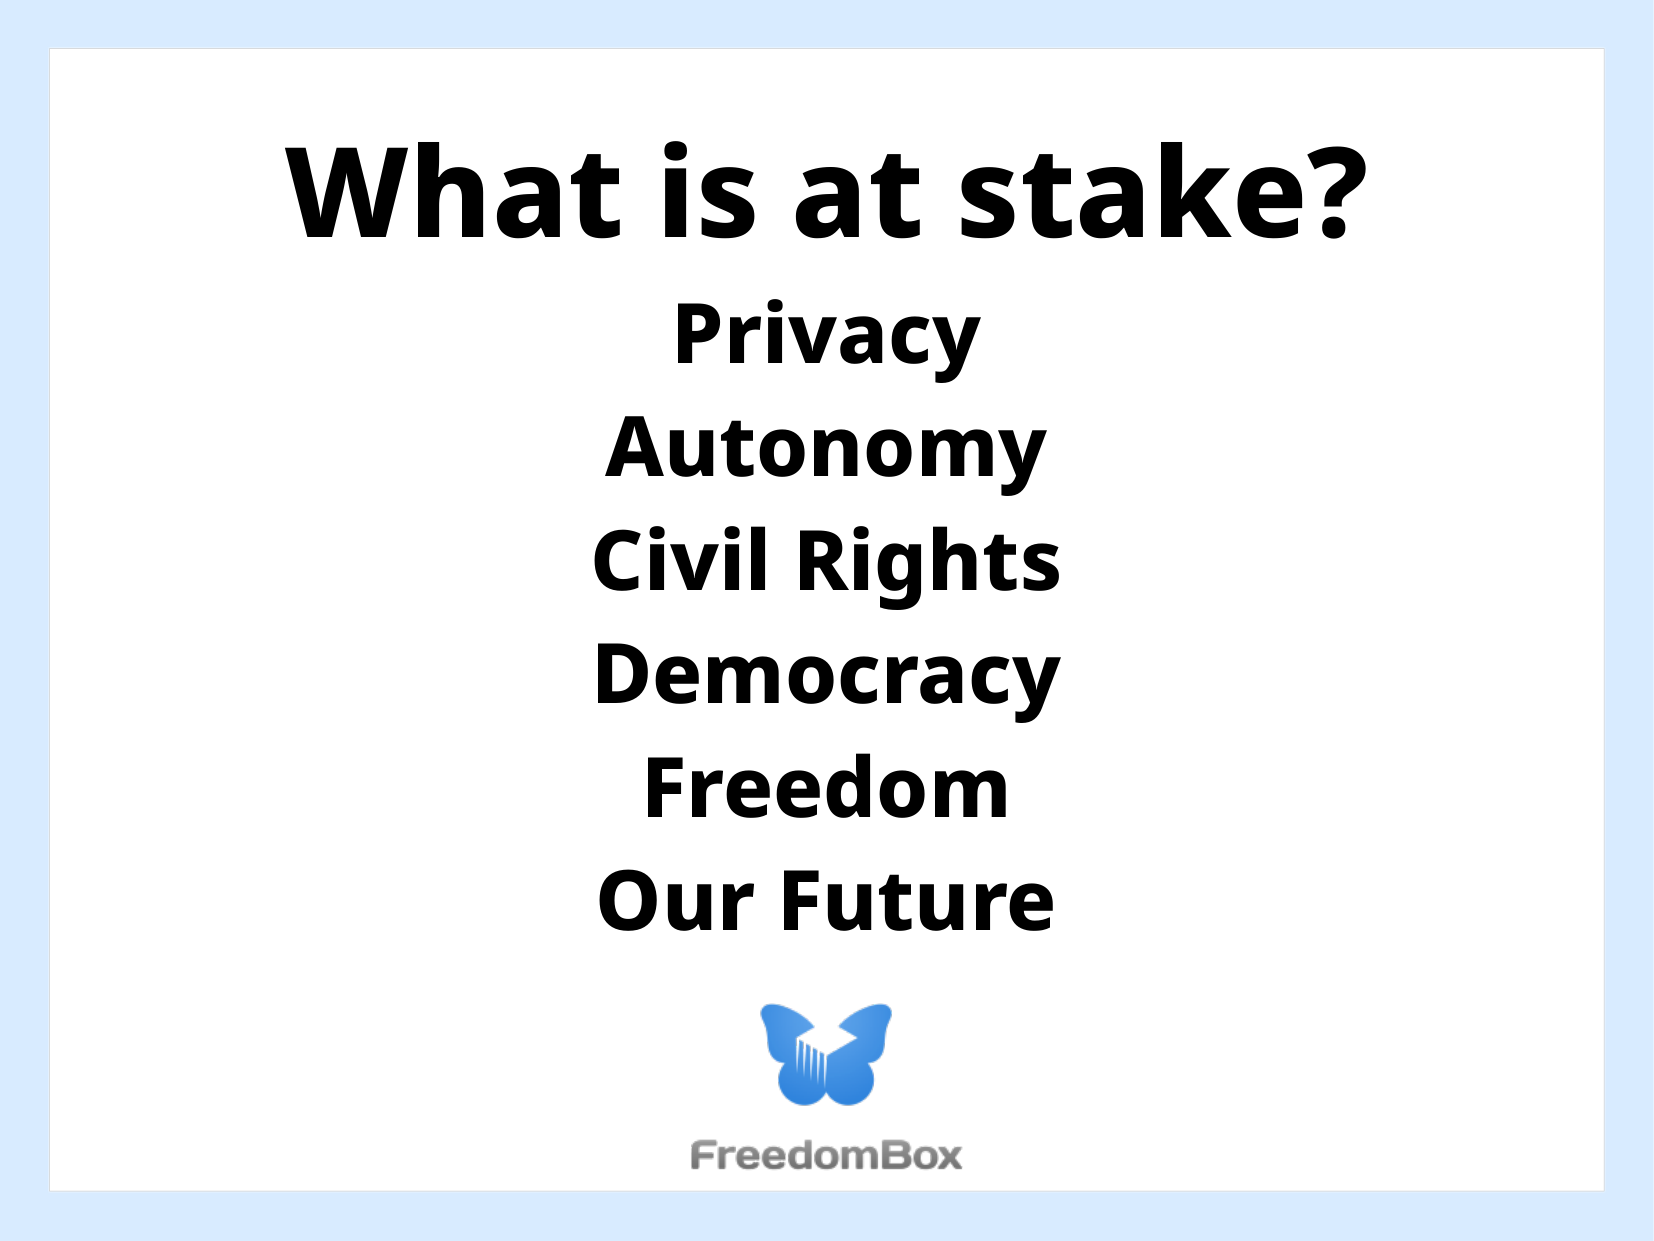

# What is at stake?
Privacy
Autonomy
Civil Rights
Democracy
Freedom
Our Future